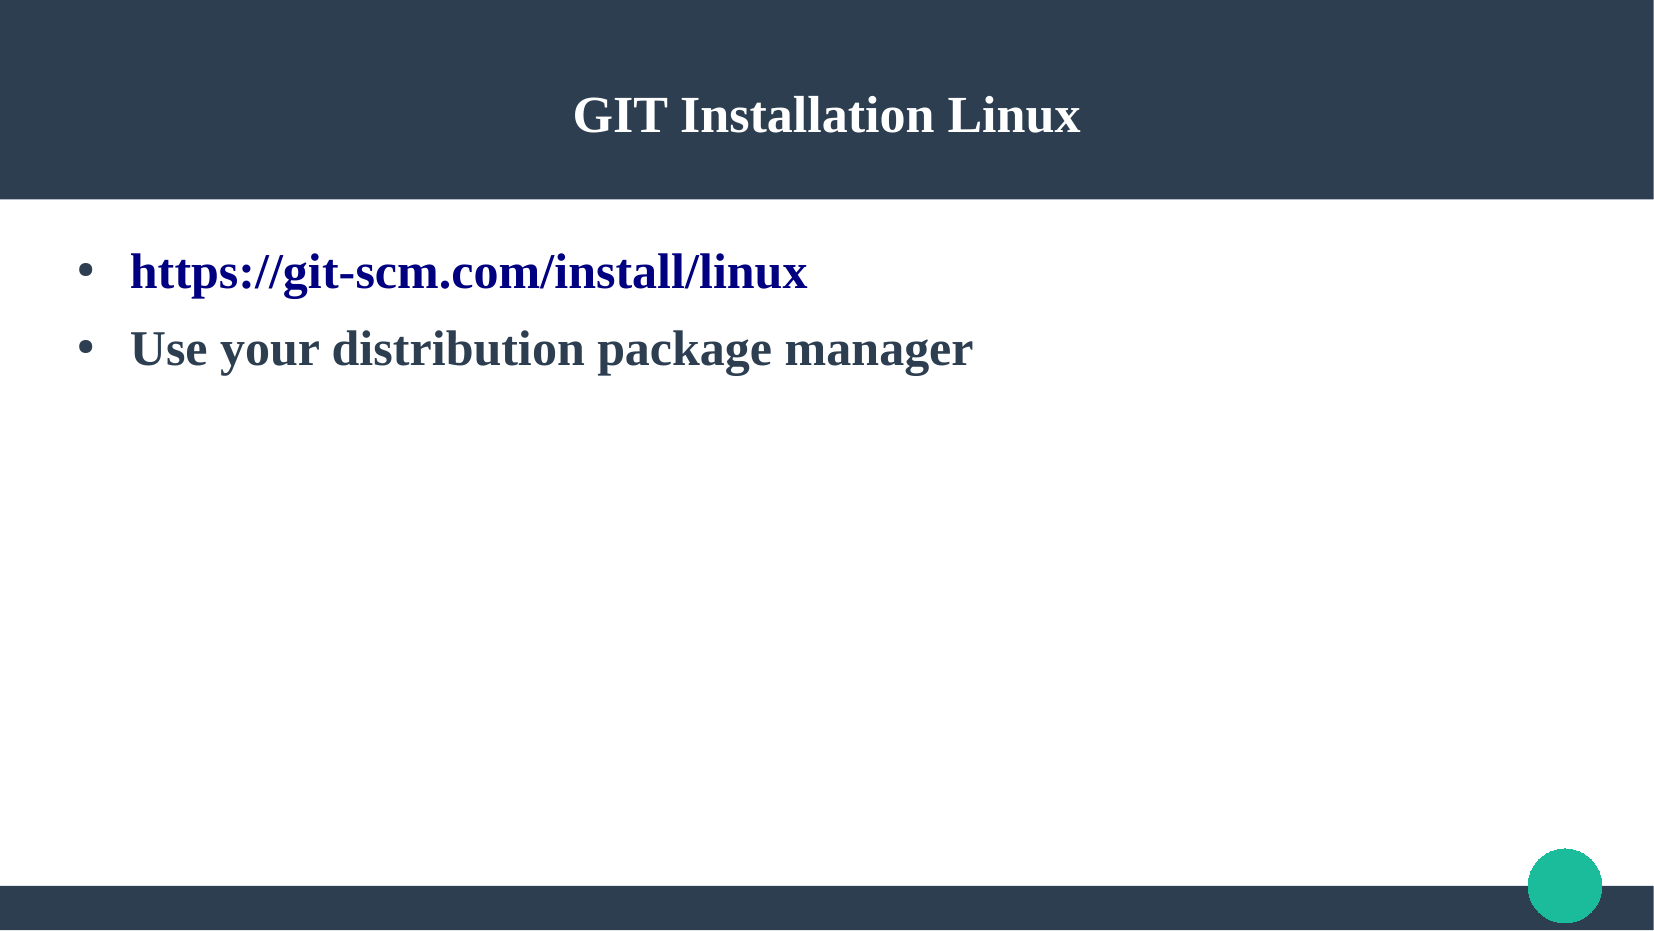

# GIT Installation Linux
https://git-scm.com/install/linux
Use your distribution package manager